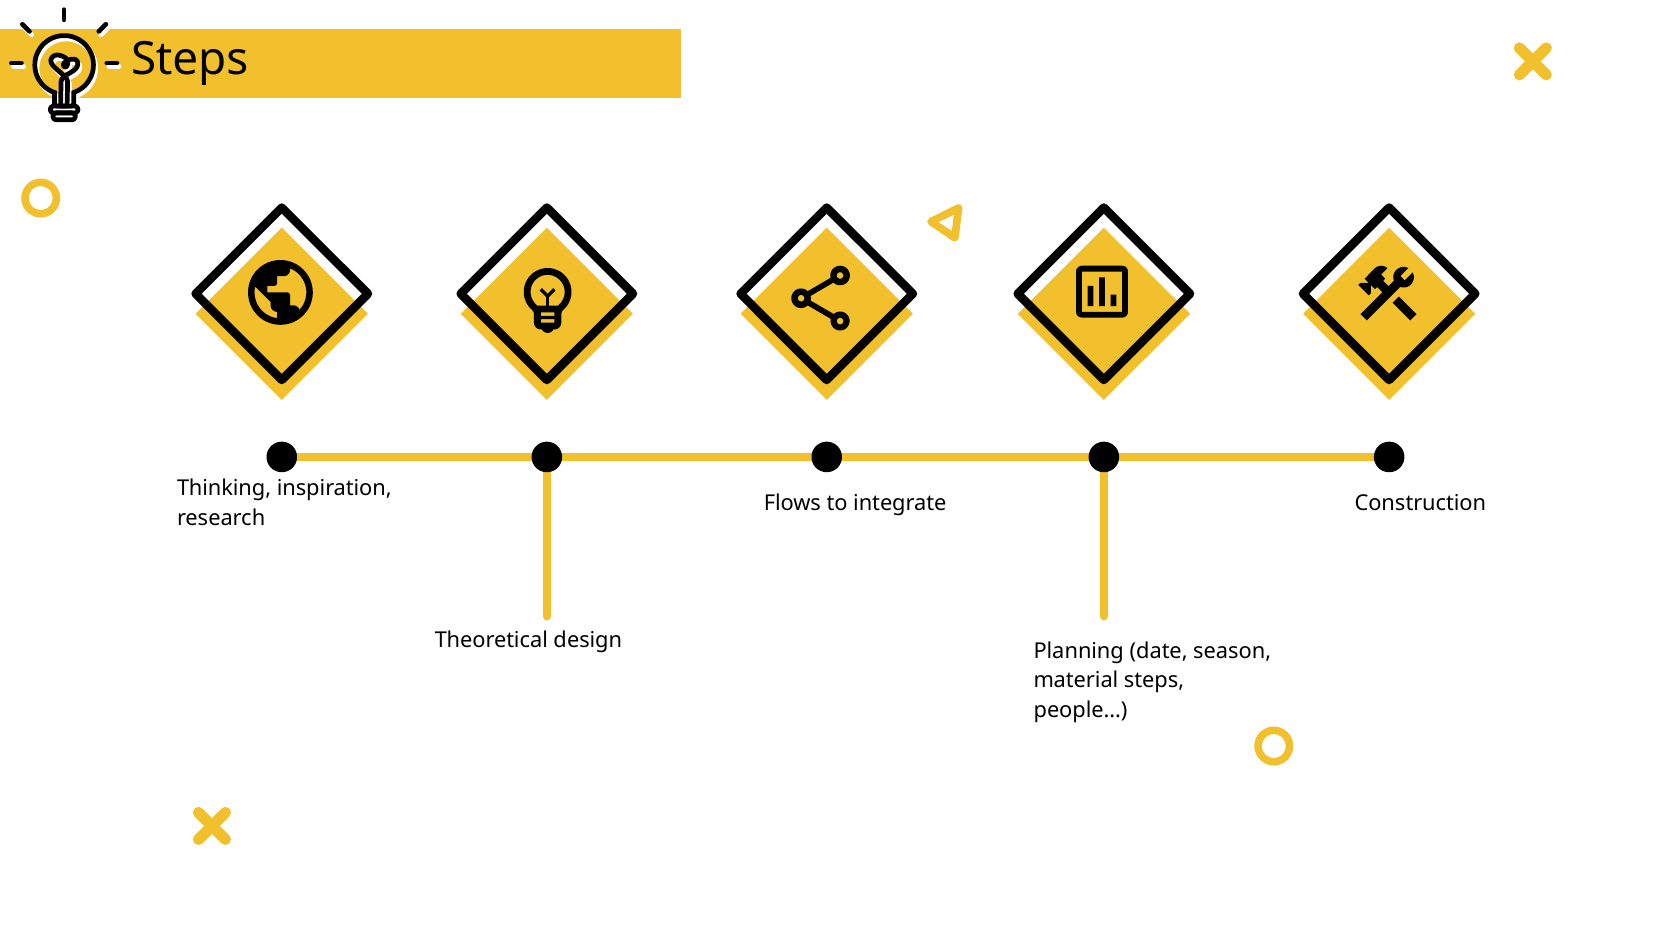

# Steps
Thinking, inspiration, research
Flows to integrate
Construction
Theoretical design
Planning (date, season, material steps, people...)